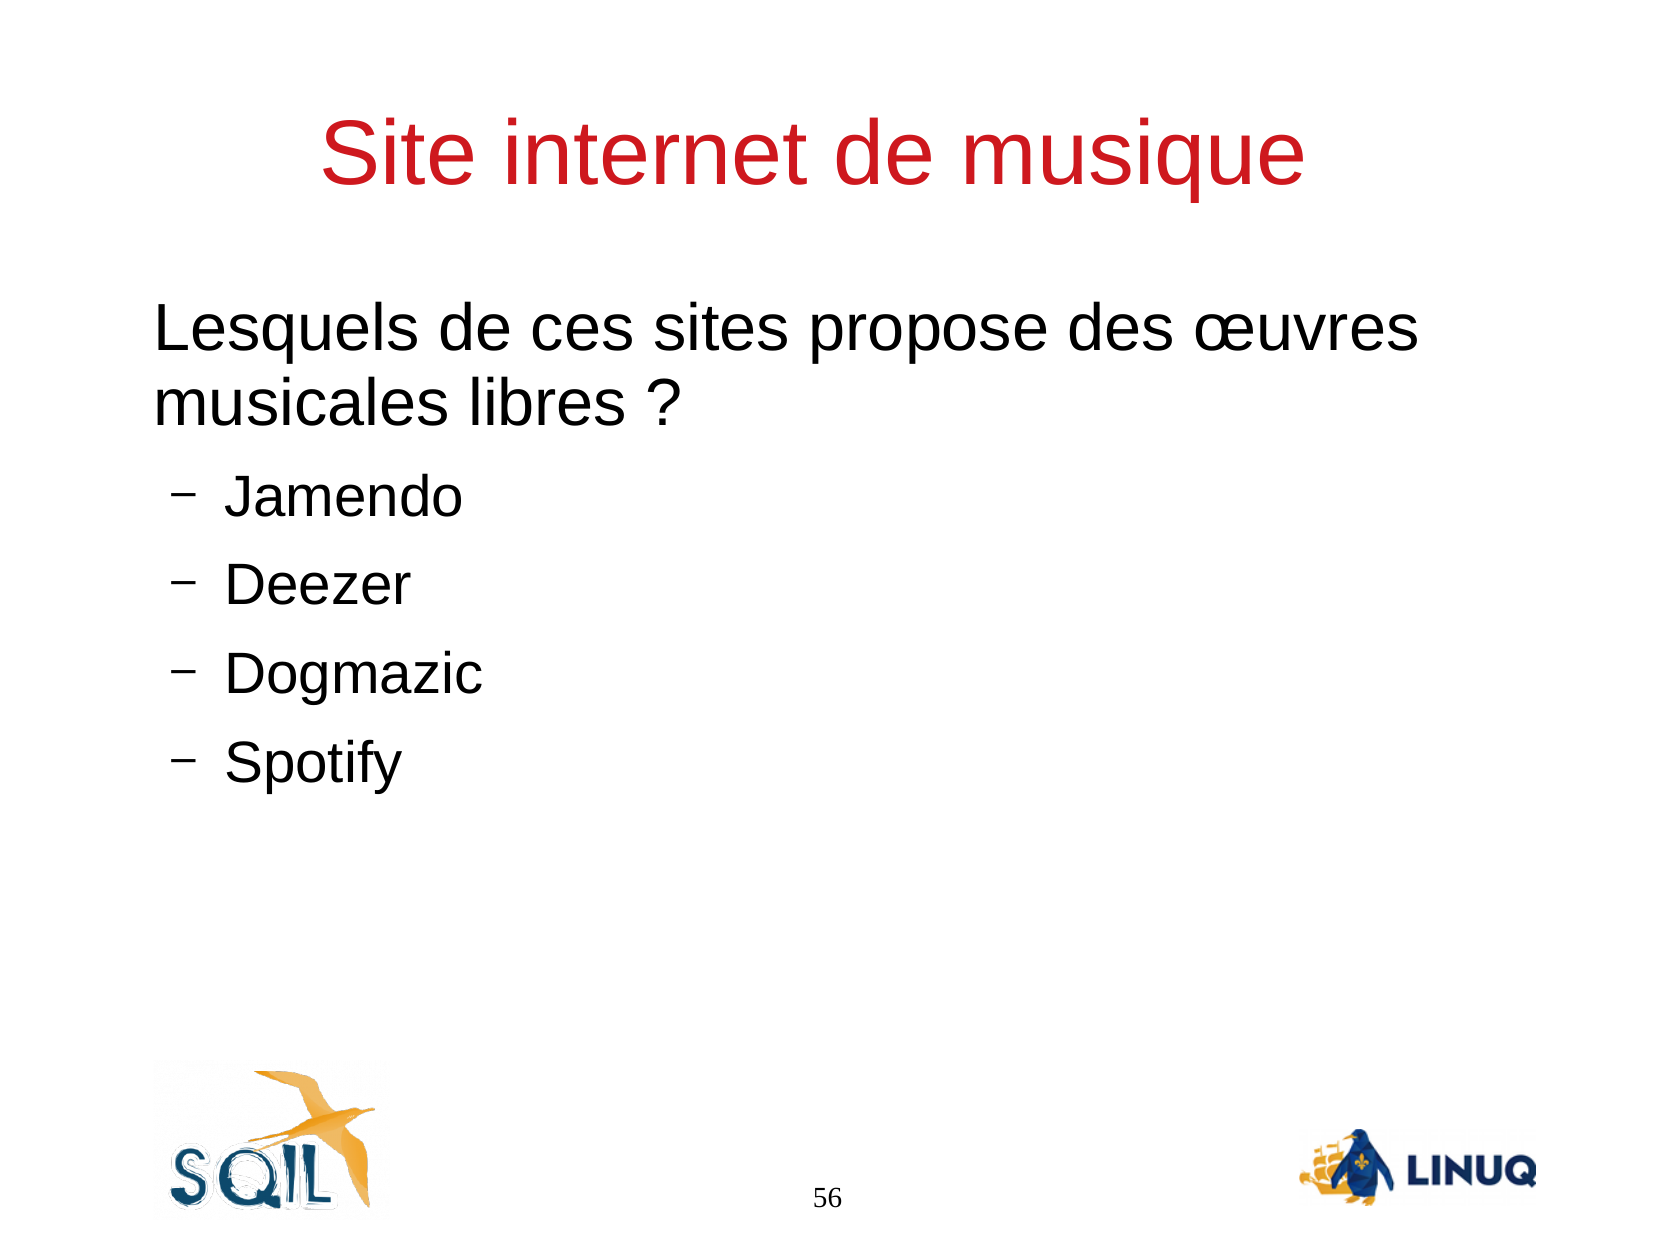

# Site internet de musique
Lesquels de ces sites propose des œuvres musicales libres ?
Jamendo
Deezer
Dogmazic
Spotify